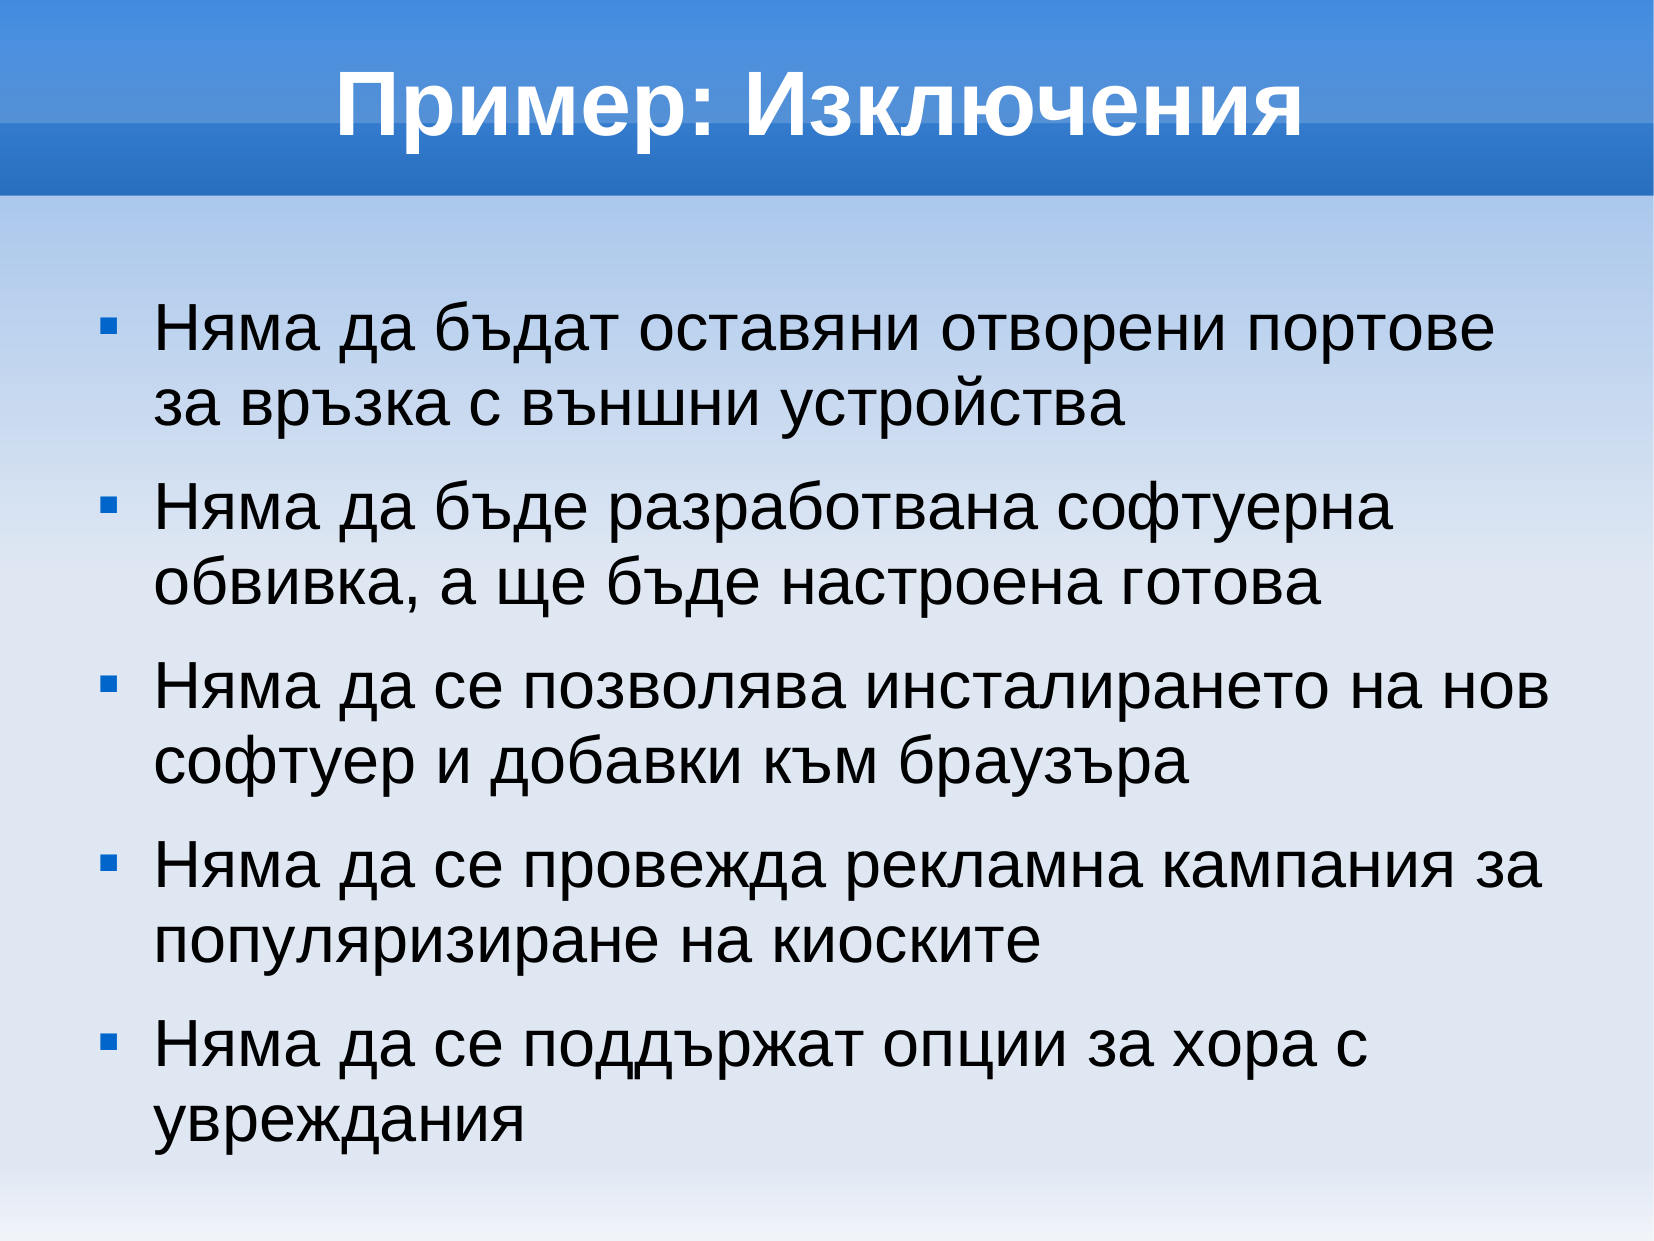

# Пример: Изключения
Няма да бъдат оставяни отворени портове за връзка с външни устройства
Няма да бъде разработвана софтуерна обвивка, а ще бъде настроена готова
Няма да се позволява инсталирането на нов софтуер и добавки към браузъра
Няма да се провежда рекламна кампания за популяризиране на киоските
Няма да се поддържат опции за хора с увреждания